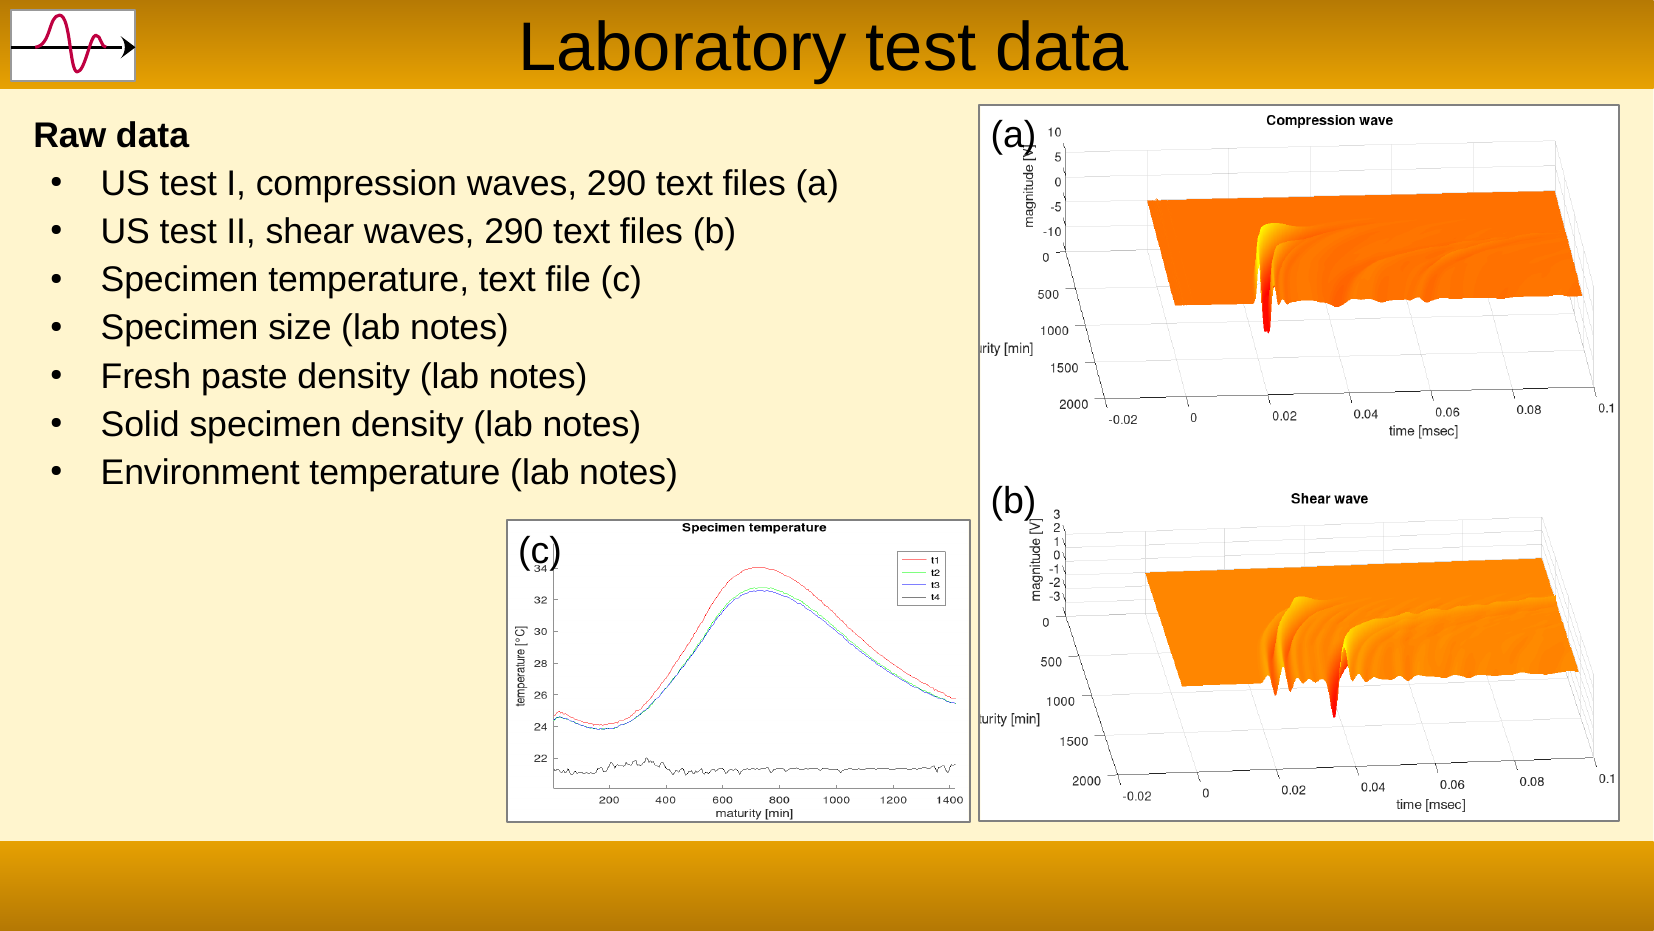

# Laboratory test data
(a)
Raw data
US test I, compression waves, 290 text files (a)
US test II, shear waves, 290 text files (b)
Specimen temperature, text file (c)
Specimen size (lab notes)
Fresh paste density (lab notes)
Solid specimen density (lab notes)
Environment temperature (lab notes)
(b)
(c)